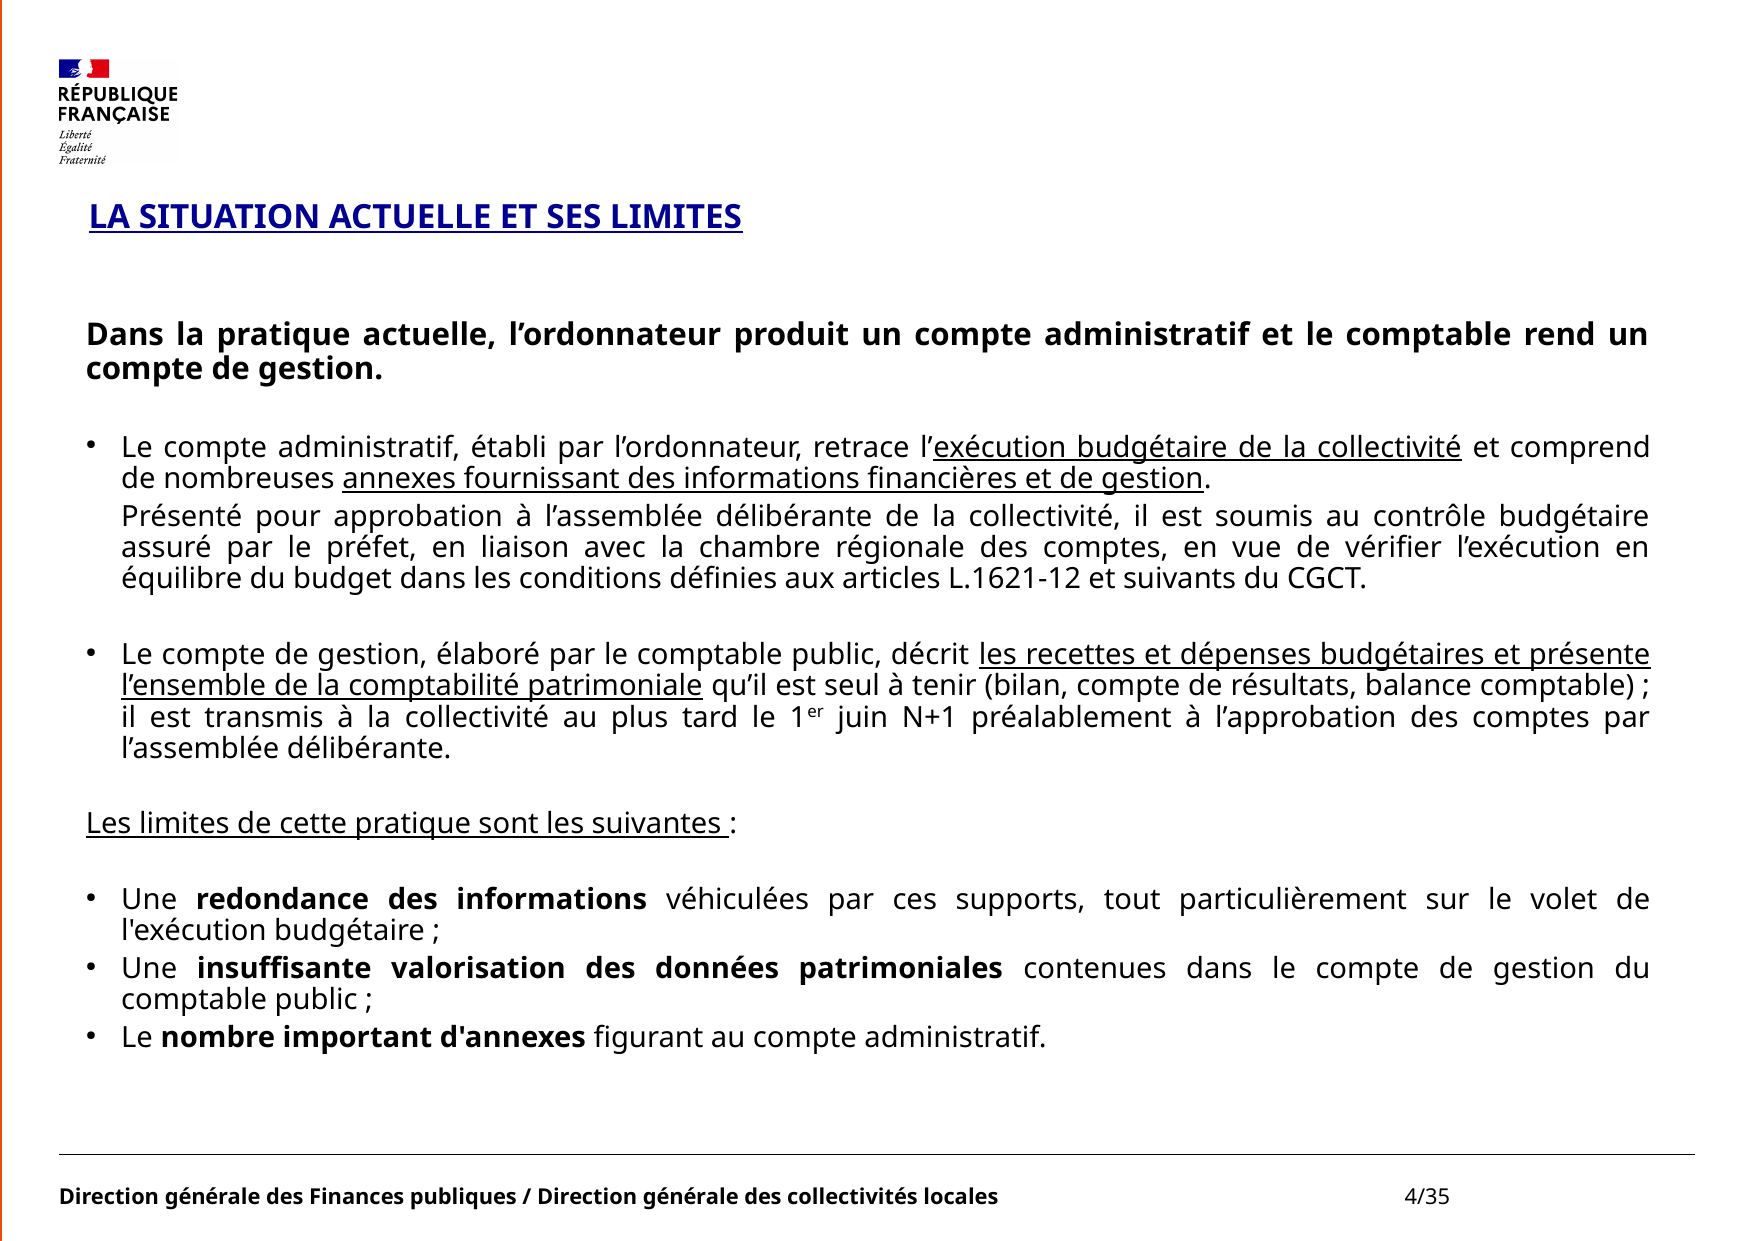

LA SITUATION ACTUELLE ET SES LIMITES
Dans la pratique actuelle, l’ordonnateur produit un compte administratif et le comptable rend un compte de gestion.
Le compte administratif, établi par l’ordonnateur, retrace l’exécution budgétaire de la collectivité et comprend de nombreuses annexes fournissant des informations financières et de gestion.
Présenté pour approbation à l’assemblée délibérante de la collectivité, il est soumis au contrôle budgétaire assuré par le préfet, en liaison avec la chambre régionale des comptes, en vue de vérifier l’exécution en équilibre du budget dans les conditions définies aux articles L.1621-12 et suivants du CGCT.
Le compte de gestion, élaboré par le comptable public, décrit les recettes et dépenses budgétaires et présente l’ensemble de la comptabilité patrimoniale qu’il est seul à tenir (bilan, compte de résultats, balance comptable) ; il est transmis à la collectivité au plus tard le 1er juin N+1 préalablement à l’approbation des comptes par l’assemblée délibérante.
Les limites de cette pratique sont les suivantes :
Une redondance des informations véhiculées par ces supports, tout particulièrement sur le volet de l'exécution budgétaire ;
Une insuffisante valorisation des données patrimoniales contenues dans le compte de gestion du comptable public ;
Le nombre important d'annexes figurant au compte administratif.